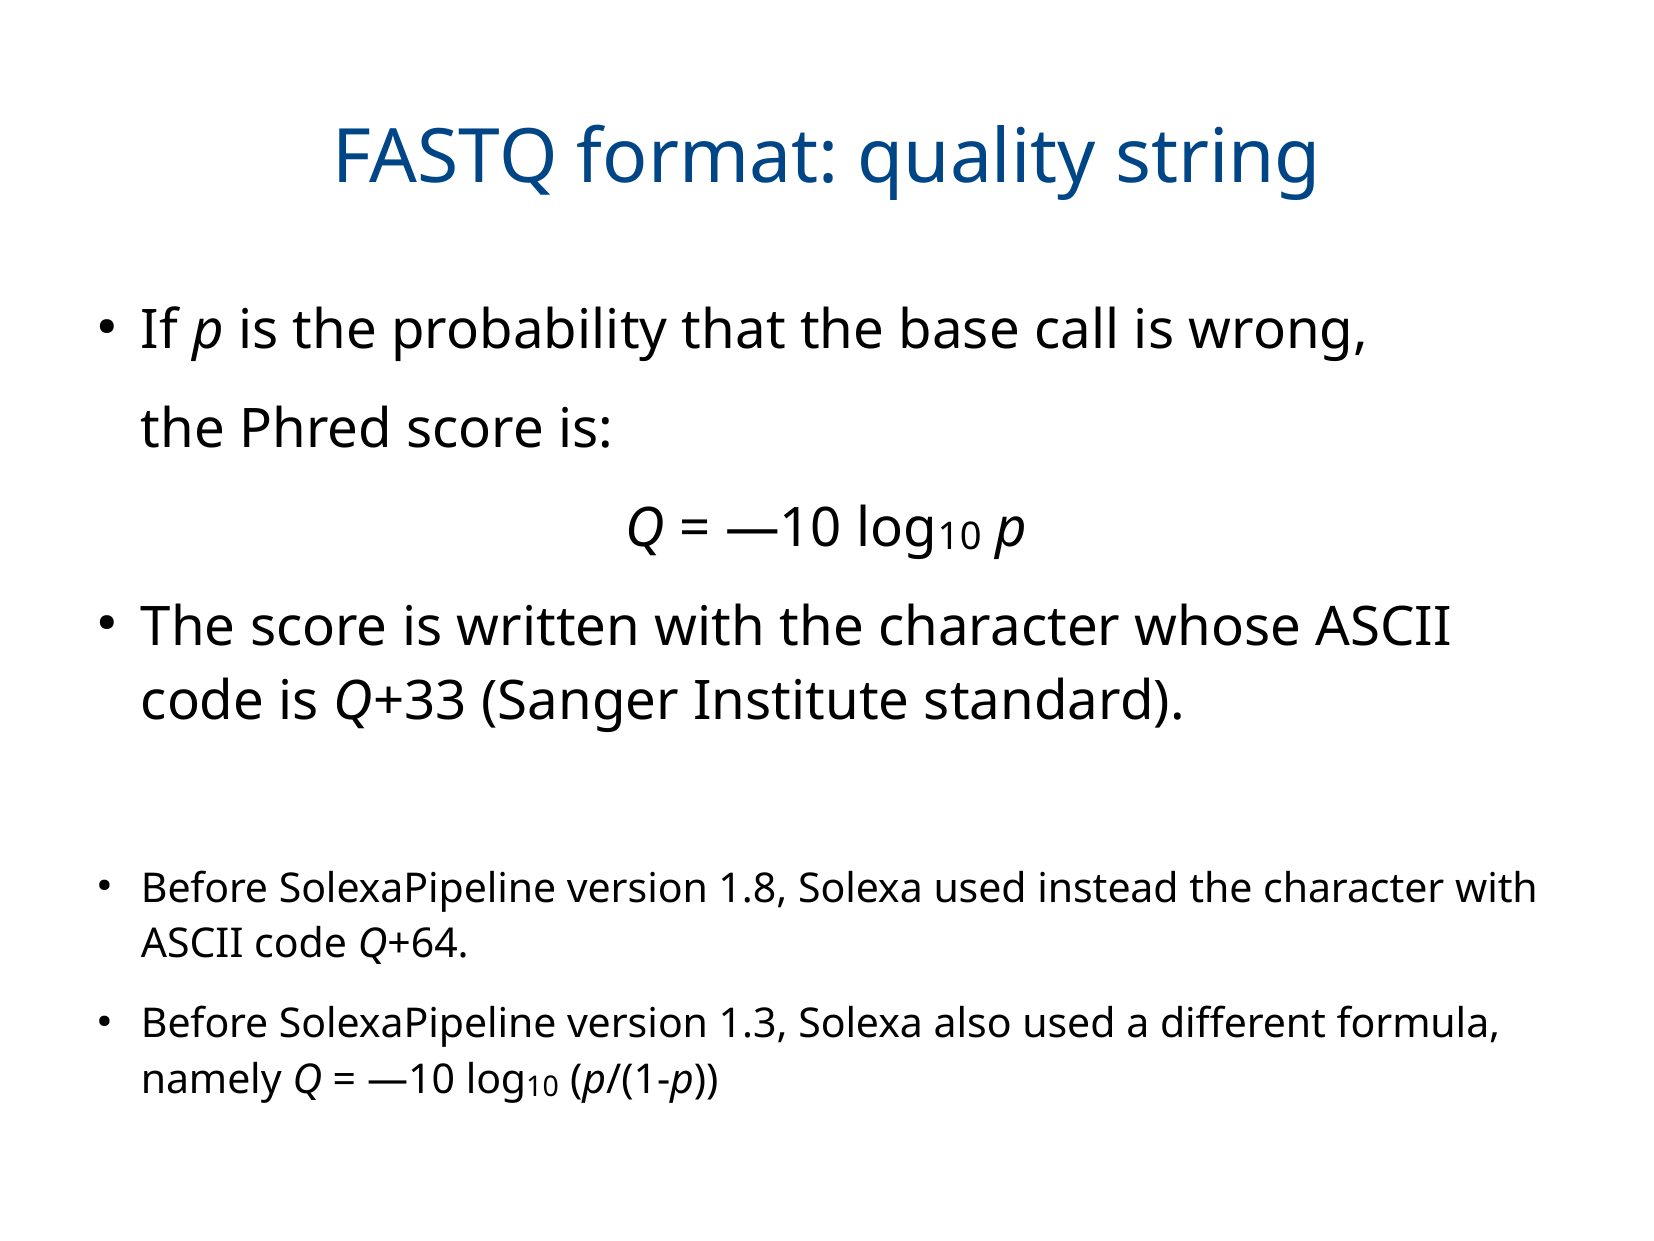

# FASTQ format: quality string
If p is the probability that the base call is wrong,
the Phred score is:
Q = —10 log10 p
The score is written with the character whose ASCII code is Q+33 (Sanger Institute standard).
Before SolexaPipeline version 1.8, Solexa used instead the character with ASCII code Q+64.
Before SolexaPipeline version 1.3, Solexa also used a different formula, namely Q = —10 log10 (p/(1-p))